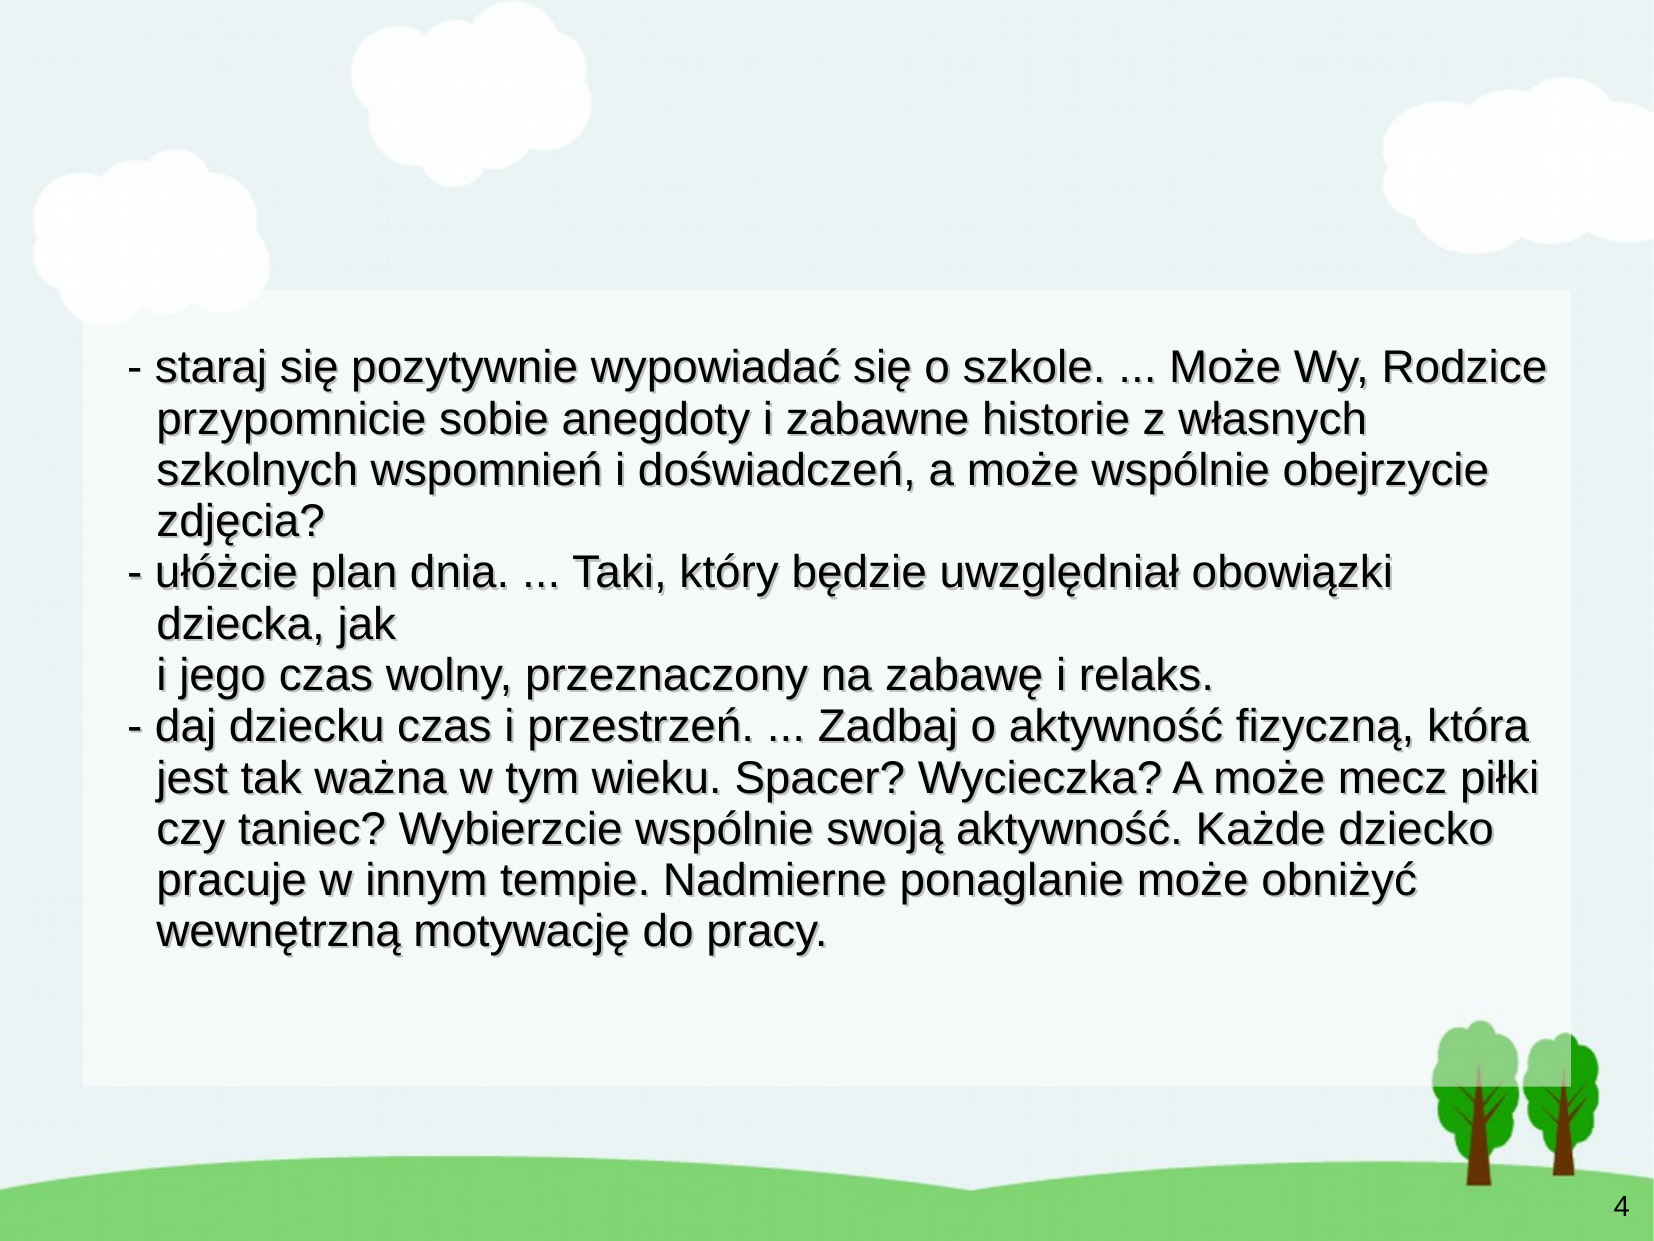

# - staraj się pozytywnie wypowiadać się o szkole. ... Może Wy, Rodzice przypomnicie sobie anegdoty i zabawne historie z własnych szkolnych wspomnień i doświadczeń, a może wspólnie obejrzycie zdjęcia?
- ułóżcie plan dnia. ... Taki, który będzie uwzględniał obowiązki dziecka, jak
i jego czas wolny, przeznaczony na zabawę i relaks.
- daj dziecku czas i przestrzeń. ... Zadbaj o aktywność fizyczną, która jest tak ważna w tym wieku. Spacer? Wycieczka? A może mecz piłki czy taniec? Wybierzcie wspólnie swoją aktywność. Każde dziecko pracuje w innym tempie. Nadmierne ponaglanie może obniżyć wewnętrzną motywację do pracy.
4